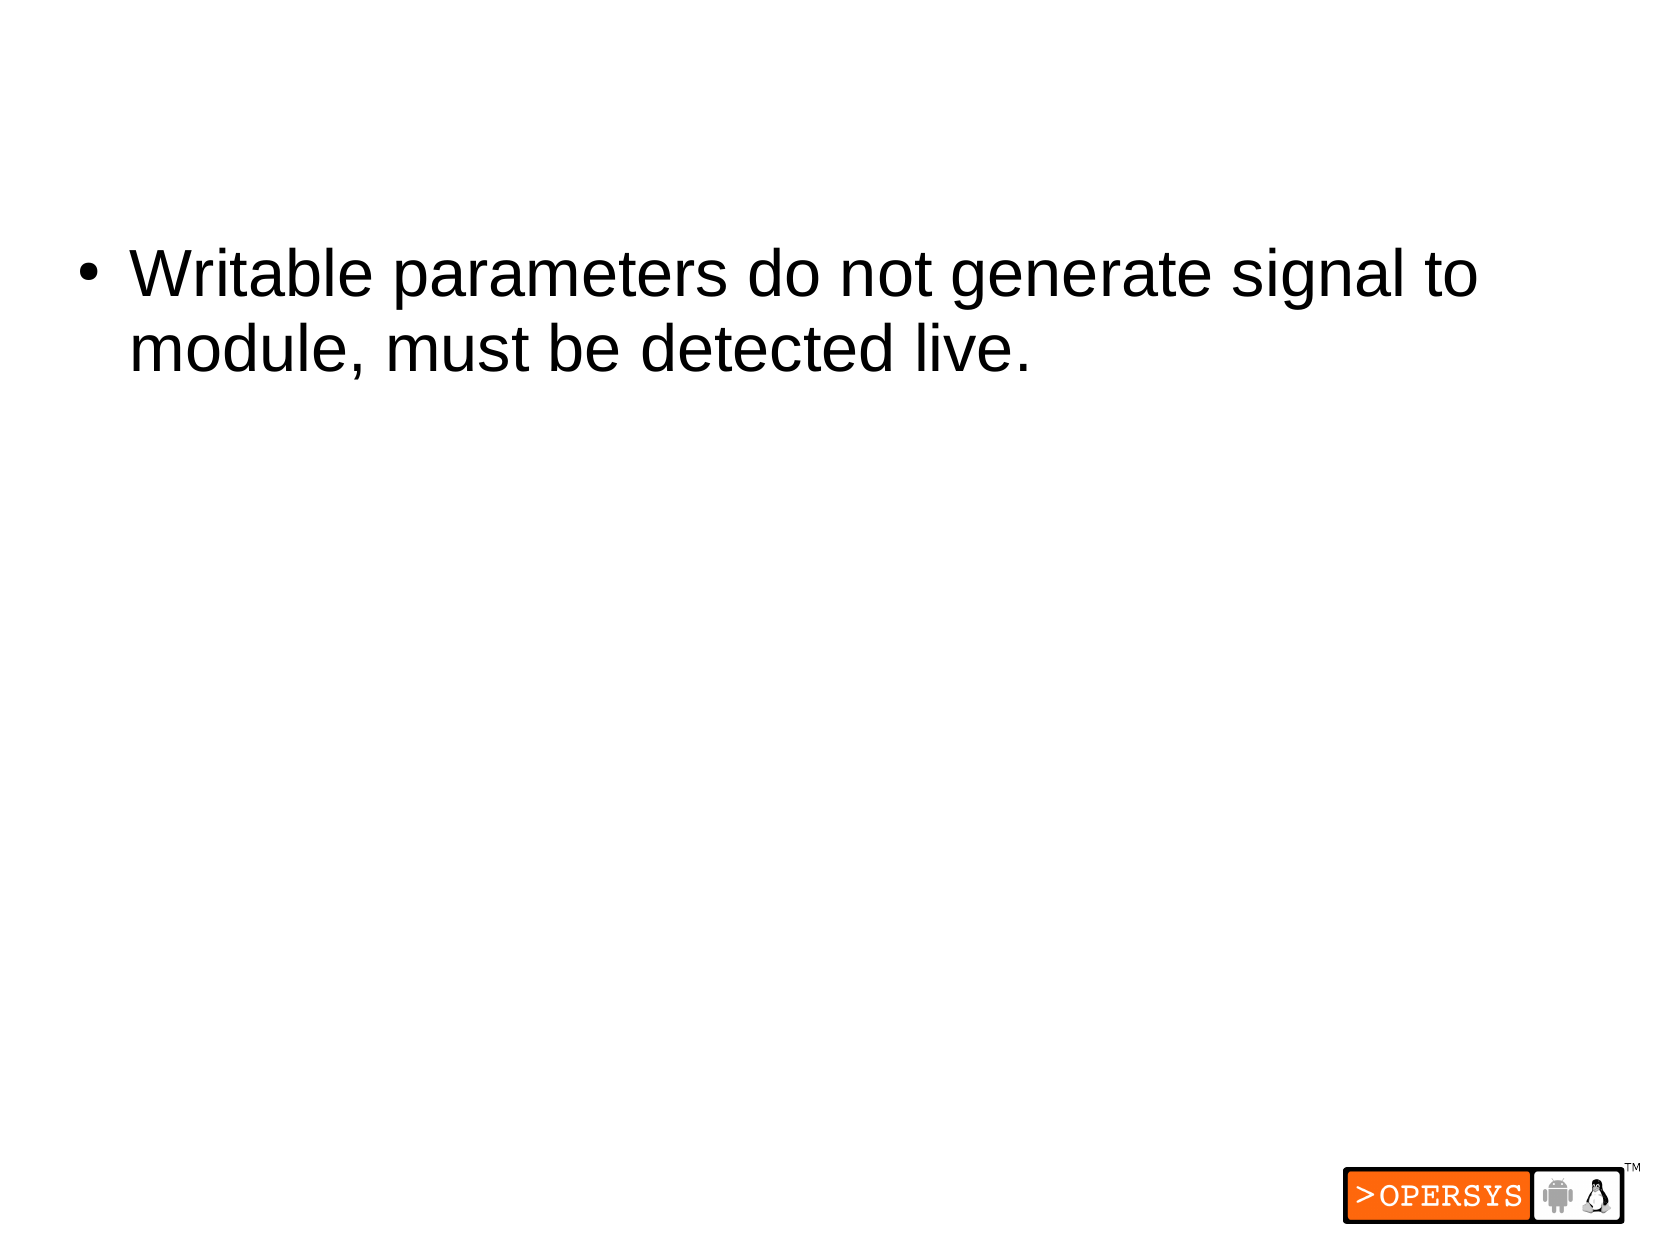

# Writable parameters do not generate signal to module, must be detected live.